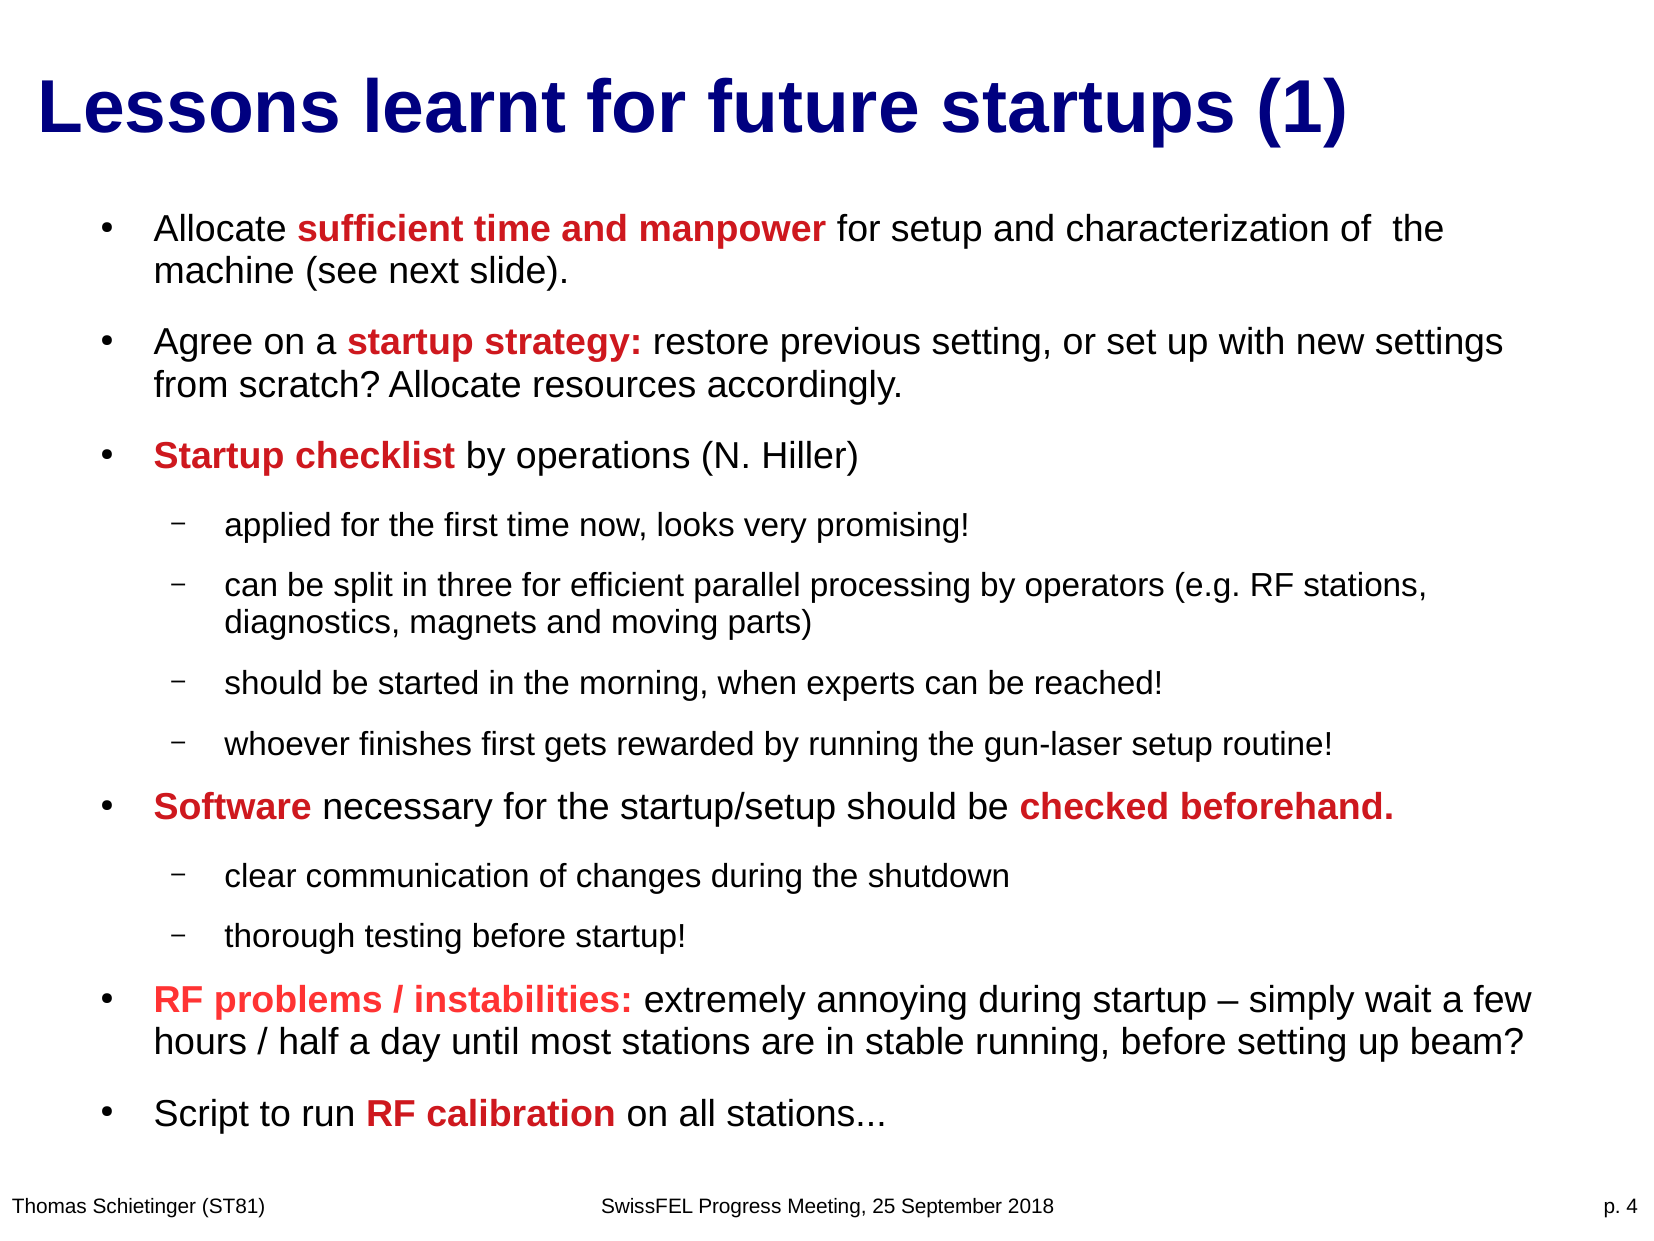

# Lessons learnt for future startups (1)
Allocate sufficient time and manpower for setup and characterization of the machine (see next slide).
Agree on a startup strategy: restore previous setting, or set up with new settings from scratch? Allocate resources accordingly.
Startup checklist by operations (N. Hiller)
applied for the first time now, looks very promising!
can be split in three for efficient parallel processing by operators (e.g. RF stations, diagnostics, magnets and moving parts)
should be started in the morning, when experts can be reached!
whoever finishes first gets rewarded by running the gun-laser setup routine!
Software necessary for the startup/setup should be checked beforehand.
clear communication of changes during the shutdown
thorough testing before startup!
RF problems / instabilities: extremely annoying during startup – simply wait a few hours / half a day until most stations are in stable running, before setting up beam?
Script to run RF calibration on all stations...
4